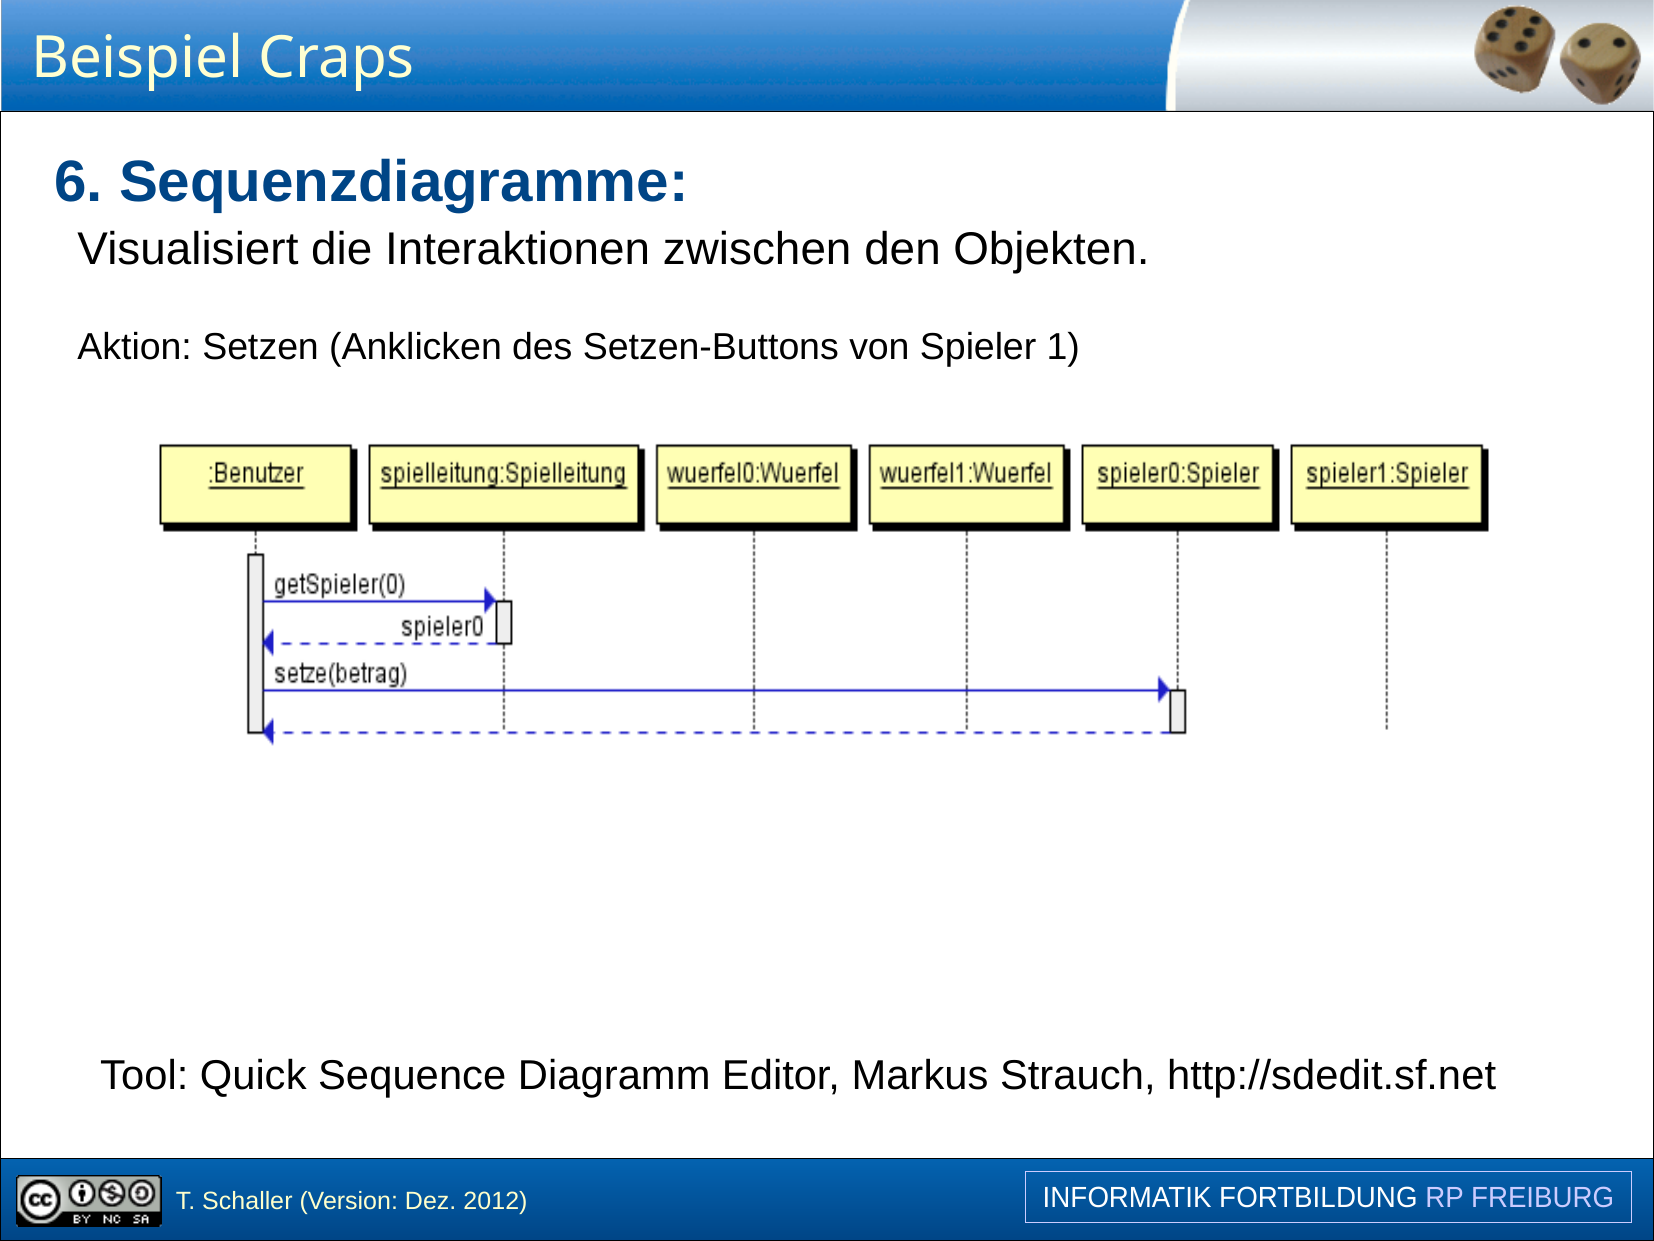

# Beispiel Craps
6. Sequenzdiagramme:
Visualisiert die Interaktionen zwischen den Objekten.
Aktion: Setzen (Anklicken des Setzen-Buttons von Spieler 1)
Tool: Quick Sequence Diagramm Editor, Markus Strauch, http://sdedit.sf.net
11